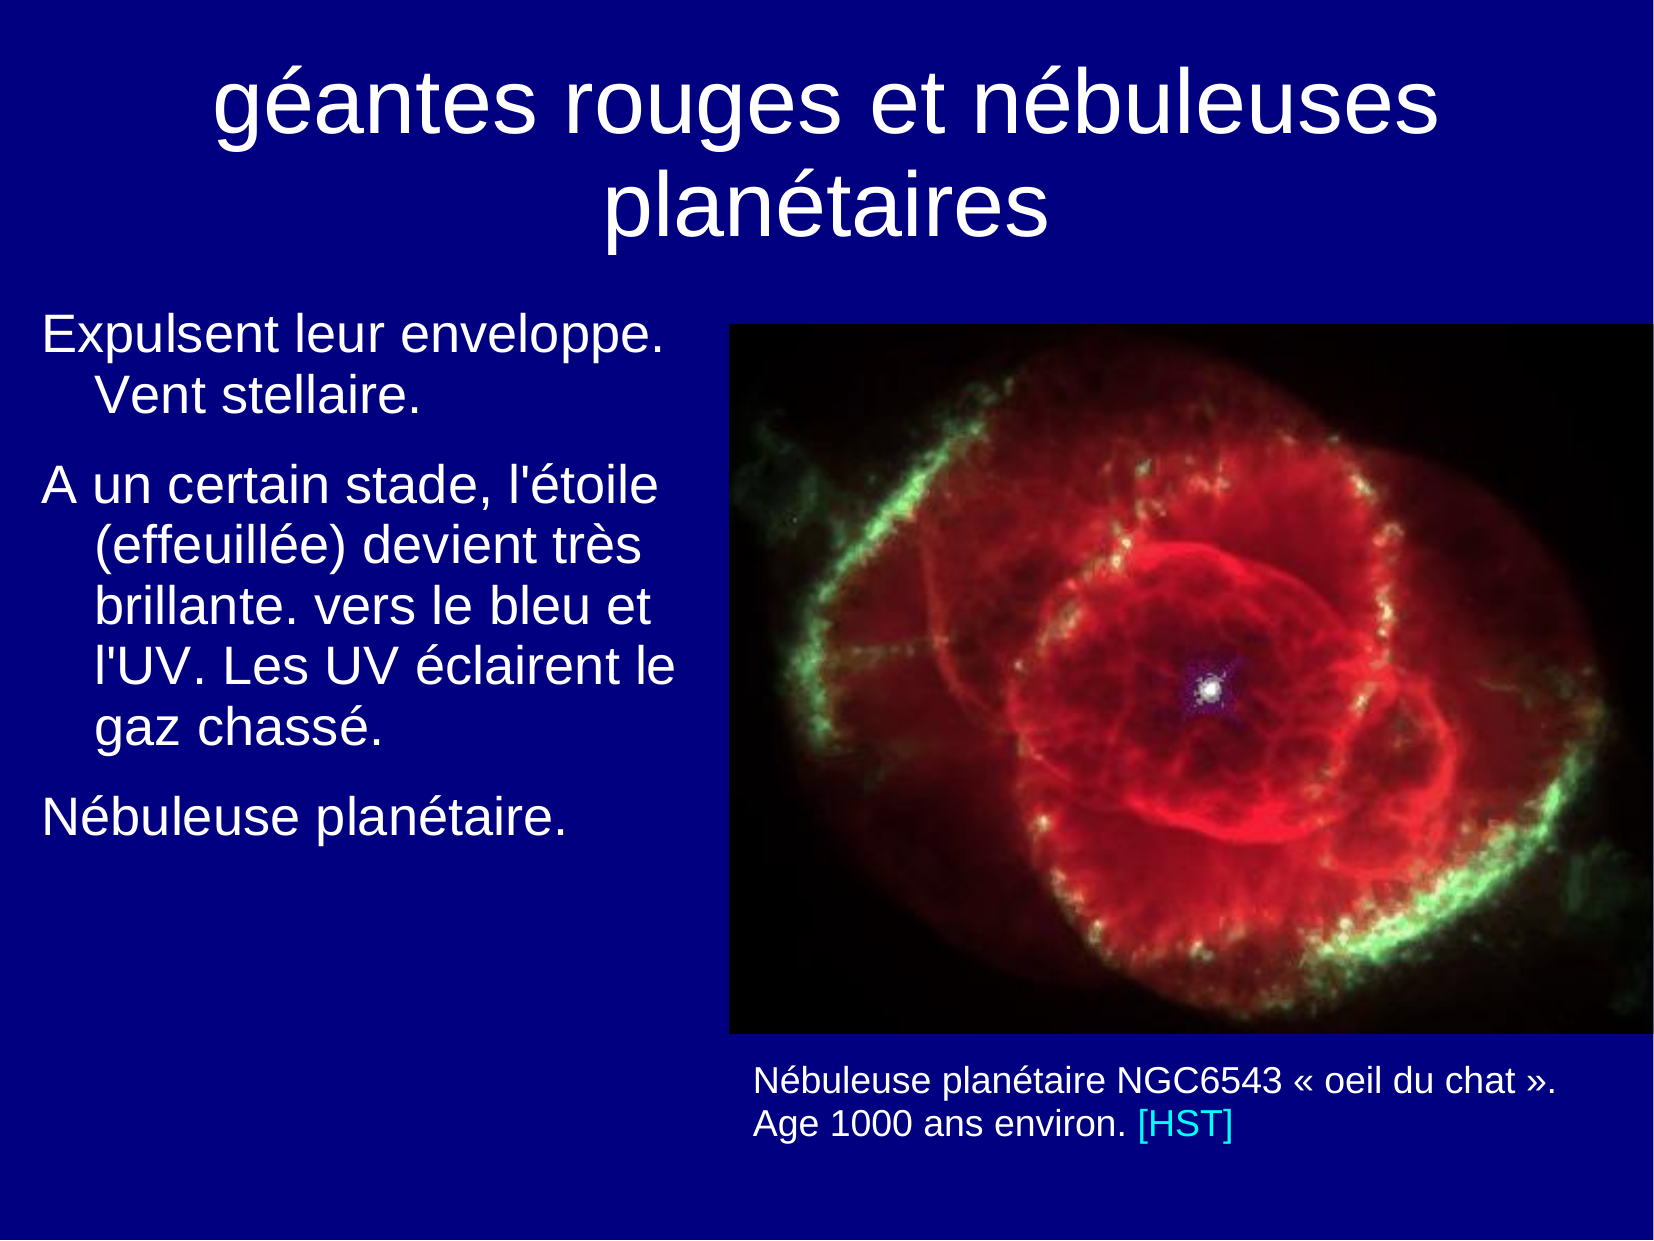

# géantes rouges et nébuleuses planétaires
Expulsent leur enveloppe. Vent stellaire.
A un certain stade, l'étoile (effeuillée) devient très brillante. vers le bleu et l'UV. Les UV éclairent le gaz chassé.
Nébuleuse planétaire.
Nébuleuse planétaire NGC6543 « oeil du chat ».
Age 1000 ans environ. [HST]